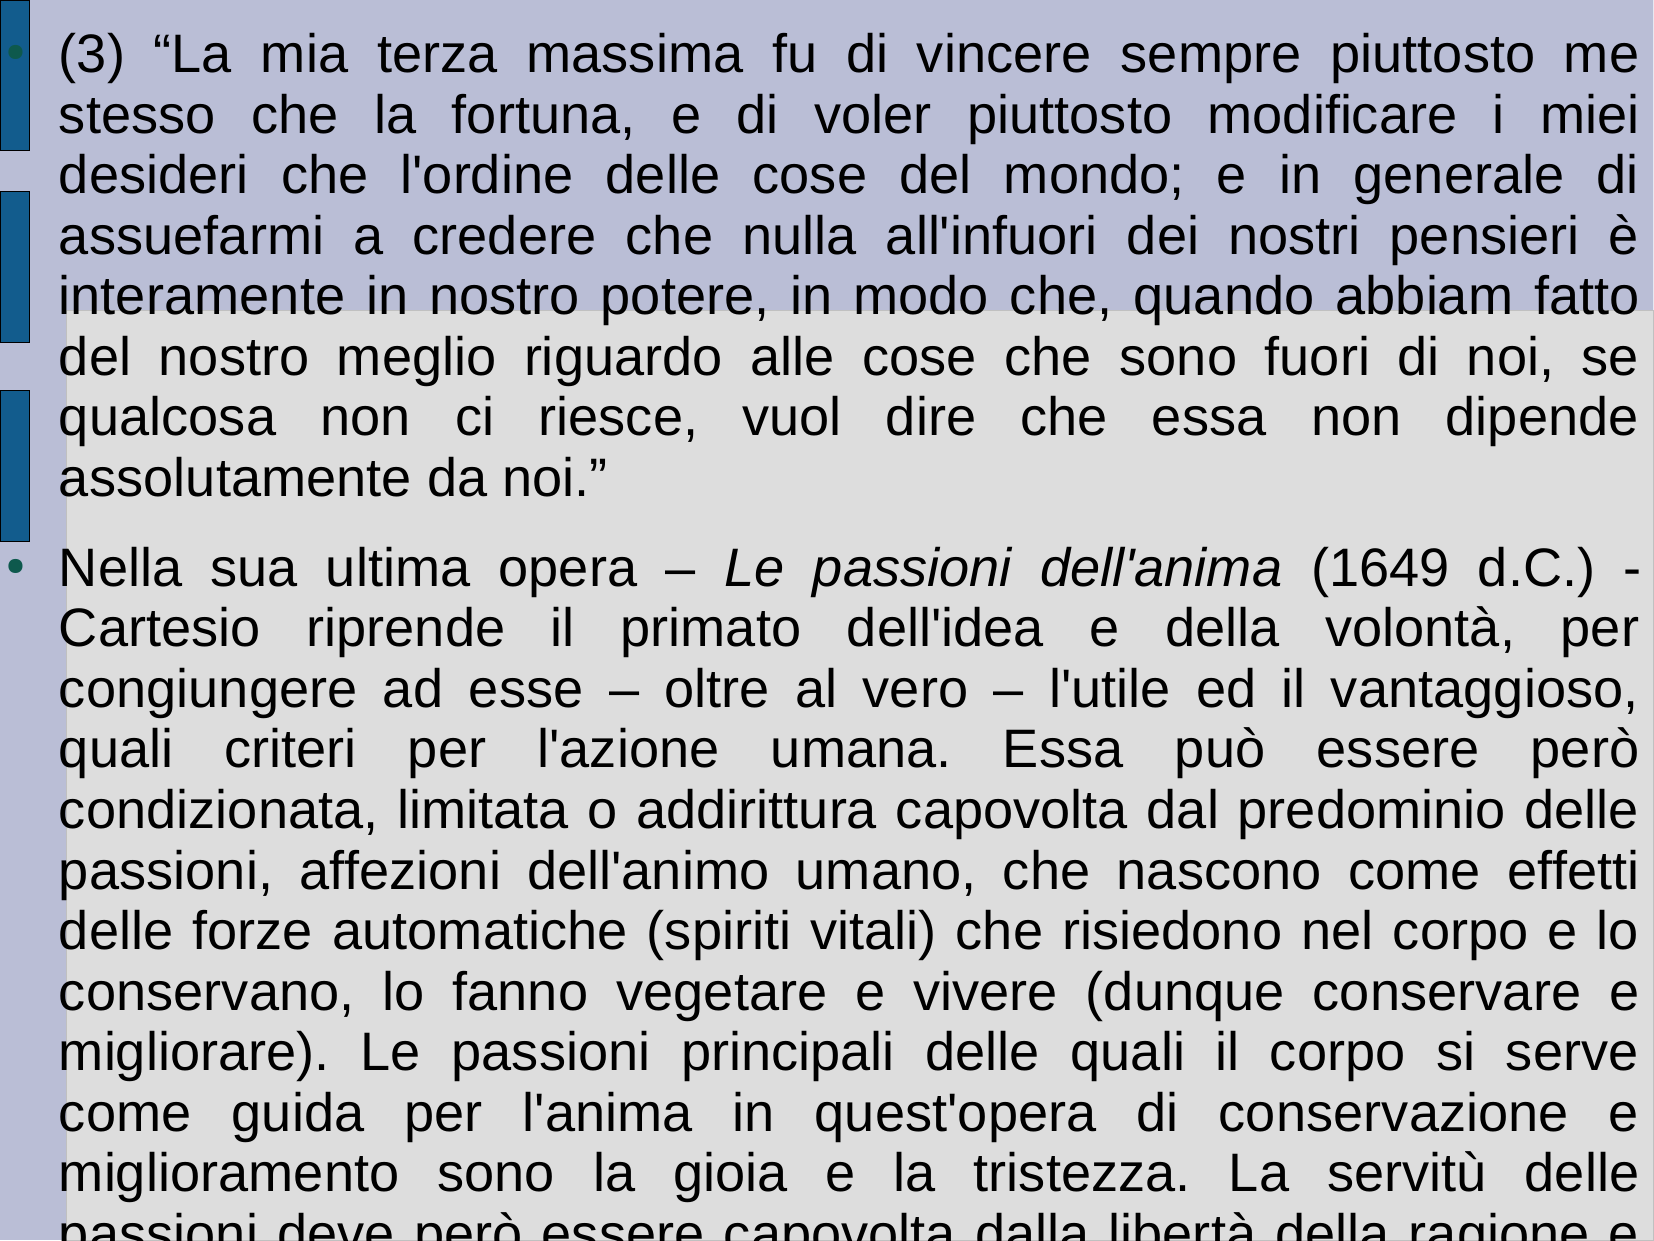

(3) “La mia terza massima fu di vincere sempre piuttosto me stesso che la fortuna, e di voler piuttosto modificare i miei desideri che l'ordine delle cose del mondo; e in generale di assuefarmi a credere che nulla all'infuori dei nostri pensieri è interamente in nostro potere, in modo che, quando abbiam fatto del nostro meglio riguardo alle cose che sono fuori di noi, se qualcosa non ci riesce, vuol dire che essa non dipende assolutamente da noi.”
Nella sua ultima opera – Le passioni dell'anima (1649 d.C.) - Cartesio riprende il primato dell'idea e della volontà, per congiungere ad esse – oltre al vero – l'utile ed il vantaggioso, quali criteri per l'azione umana. Essa può essere però condizionata, limitata o addirittura capovolta dal predominio delle passioni, affezioni dell'animo umano, che nascono come effetti delle forze automatiche (spiriti vitali) che risiedono nel corpo e lo conservano, lo fanno vegetare e vivere (dunque conservare e migliorare). Le passioni principali delle quali il corpo si serve come guida per l'anima in quest'opera di conservazione e miglioramento sono la gioia e la tristezza. La servitù delle passioni deve però essere capovolta dalla libertà della ragione e dalla corretta esperienza (saggezza).
#